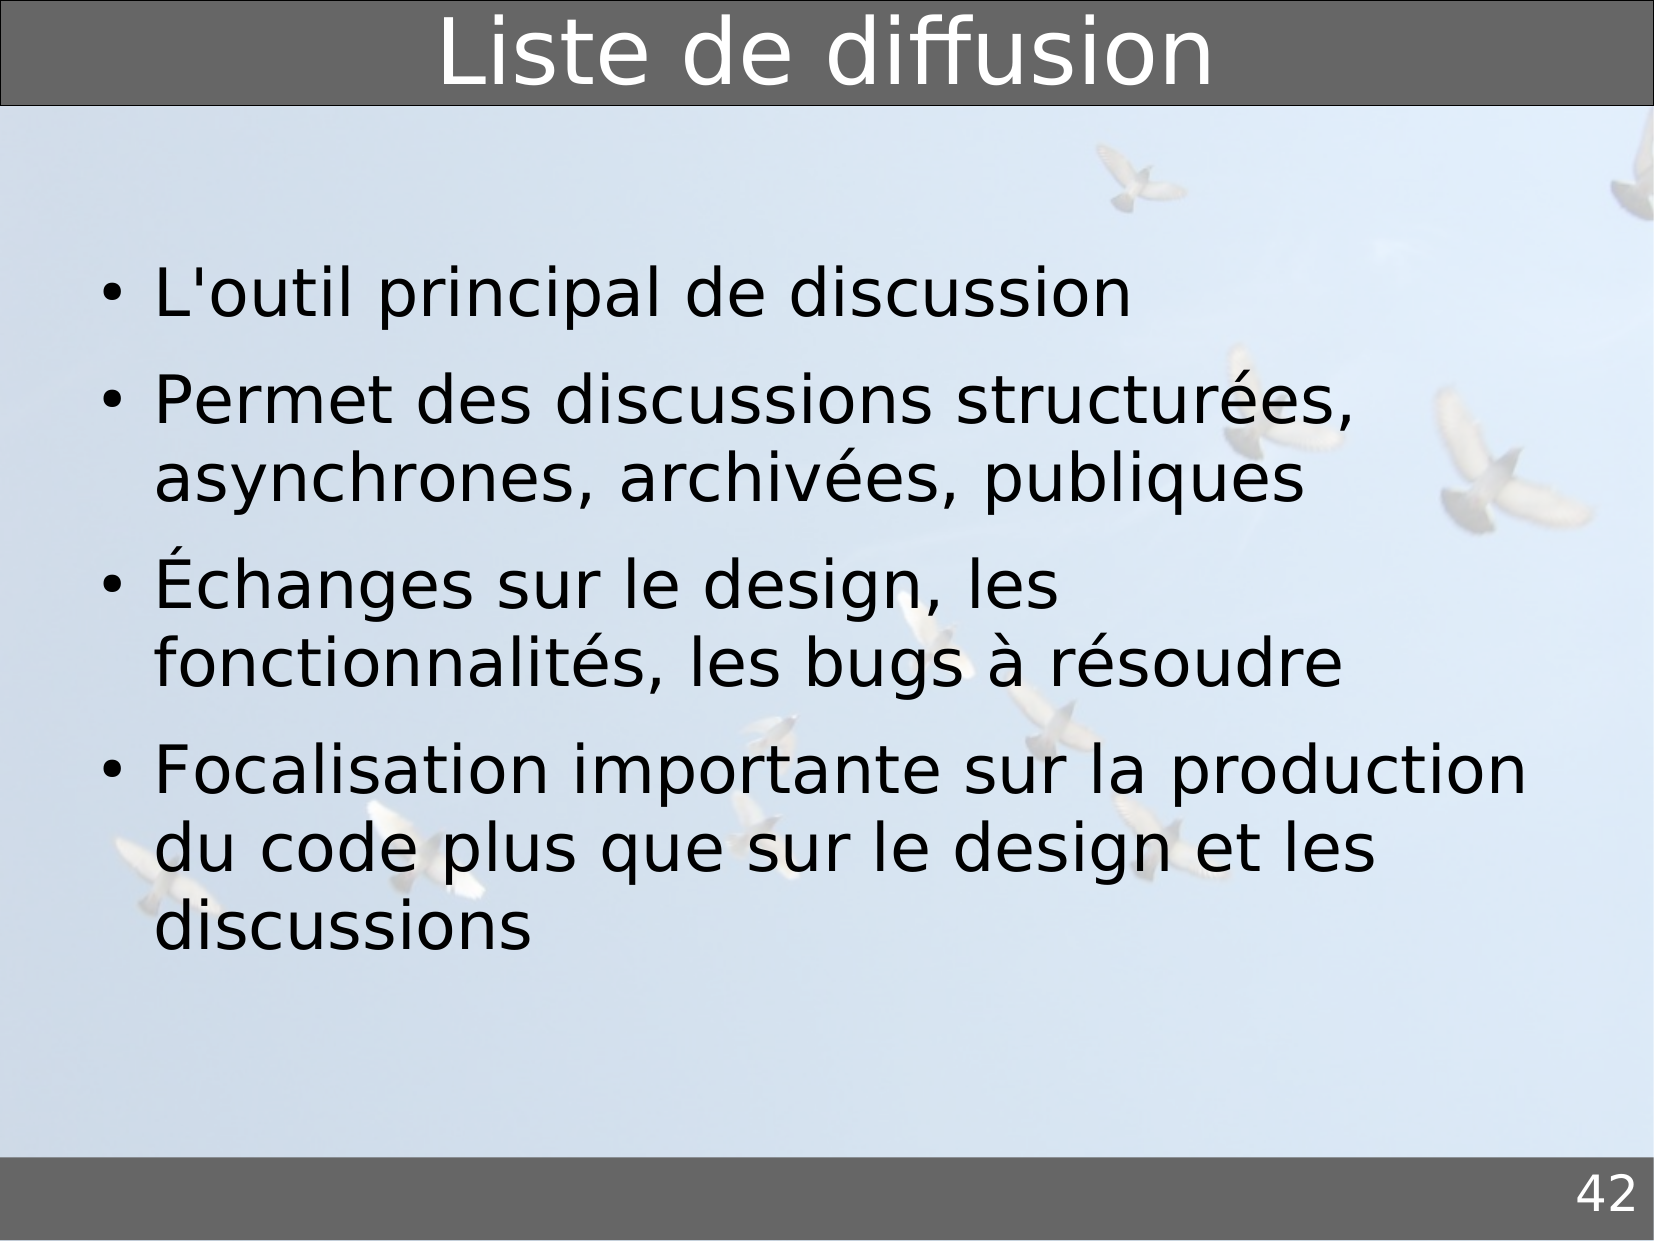

# Liste de diffusion
L'outil principal de discussion
Permet des discussions structurées, asynchrones, archivées, publiques
Échanges sur le design, les fonctionnalités, les bugs à résoudre
Focalisation importante sur la production du code plus que sur le design et les discussions